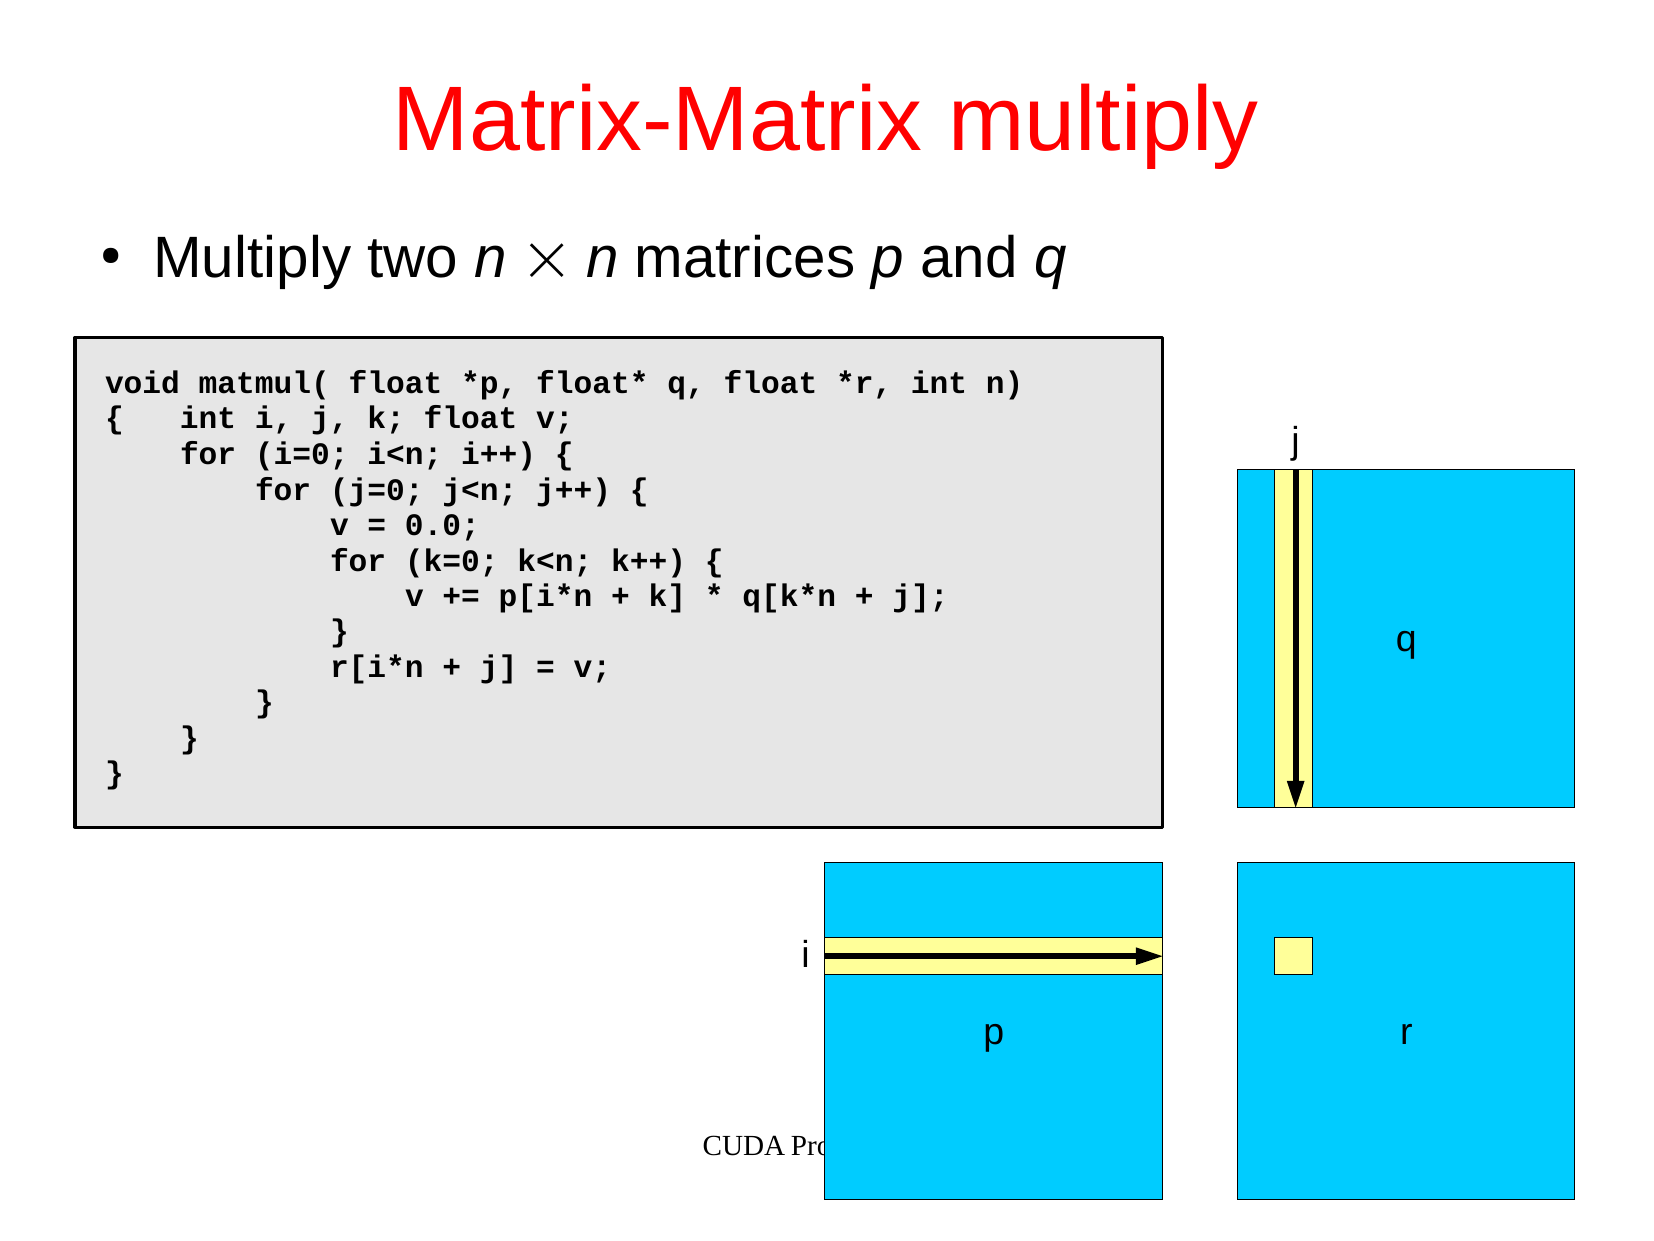

# Matrix-Matrix multiply
Multiply two n ´ n matrices p and q
void matmul( float *p, float* q, float *r, int n)
{ int i, j, k; float v;
 for (i=0; i<n; i++) {
 for (j=0; j<n; j++) {
 v = 0.0;
 for (k=0; k<n; k++) {
 v += p[i*n + k] * q[k*n + j];
 }
			r[i*n + j] = v;
 }
 }
}
j
q
p
r
i
CUDA Programming
73